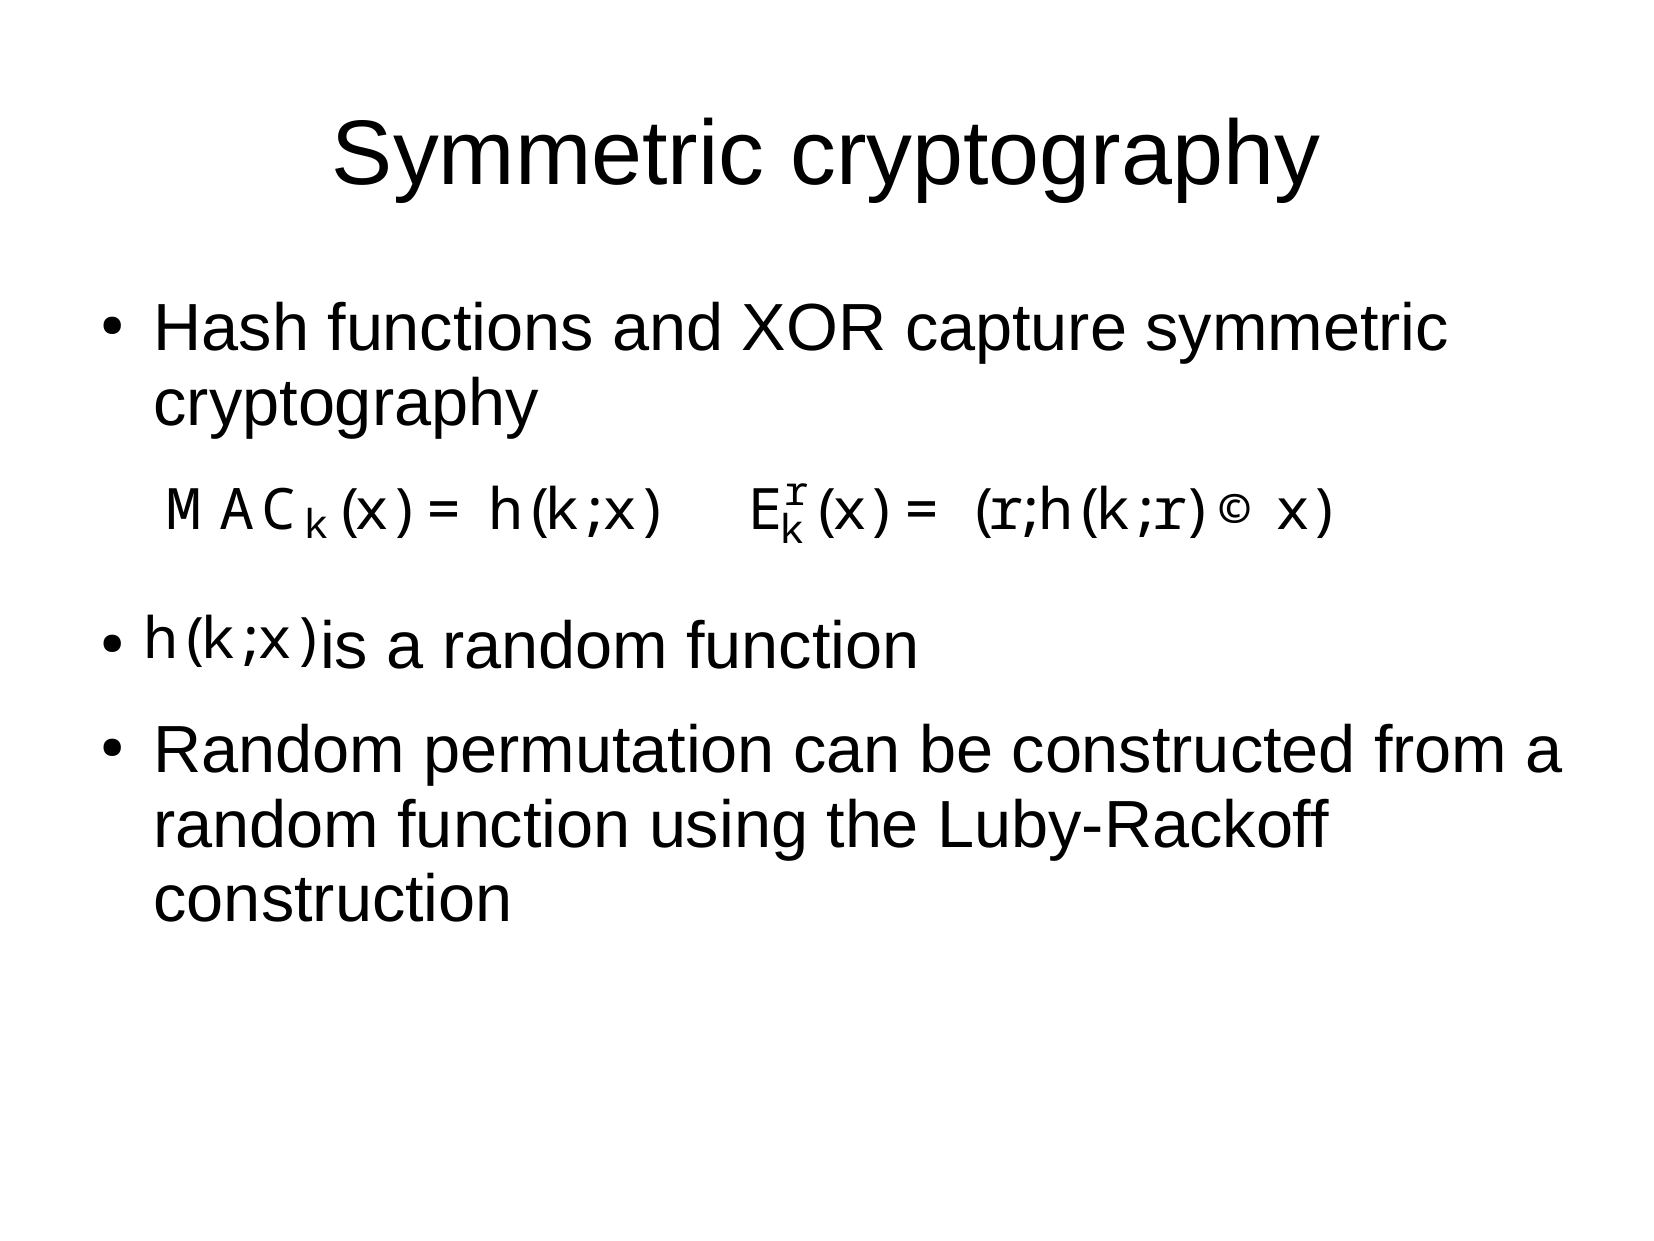

# Symmetric cryptography
Hash functions and XOR capture symmetric cryptography
 is a random function
Random permutation can be constructed from a random function using the Luby-Rackoff construction